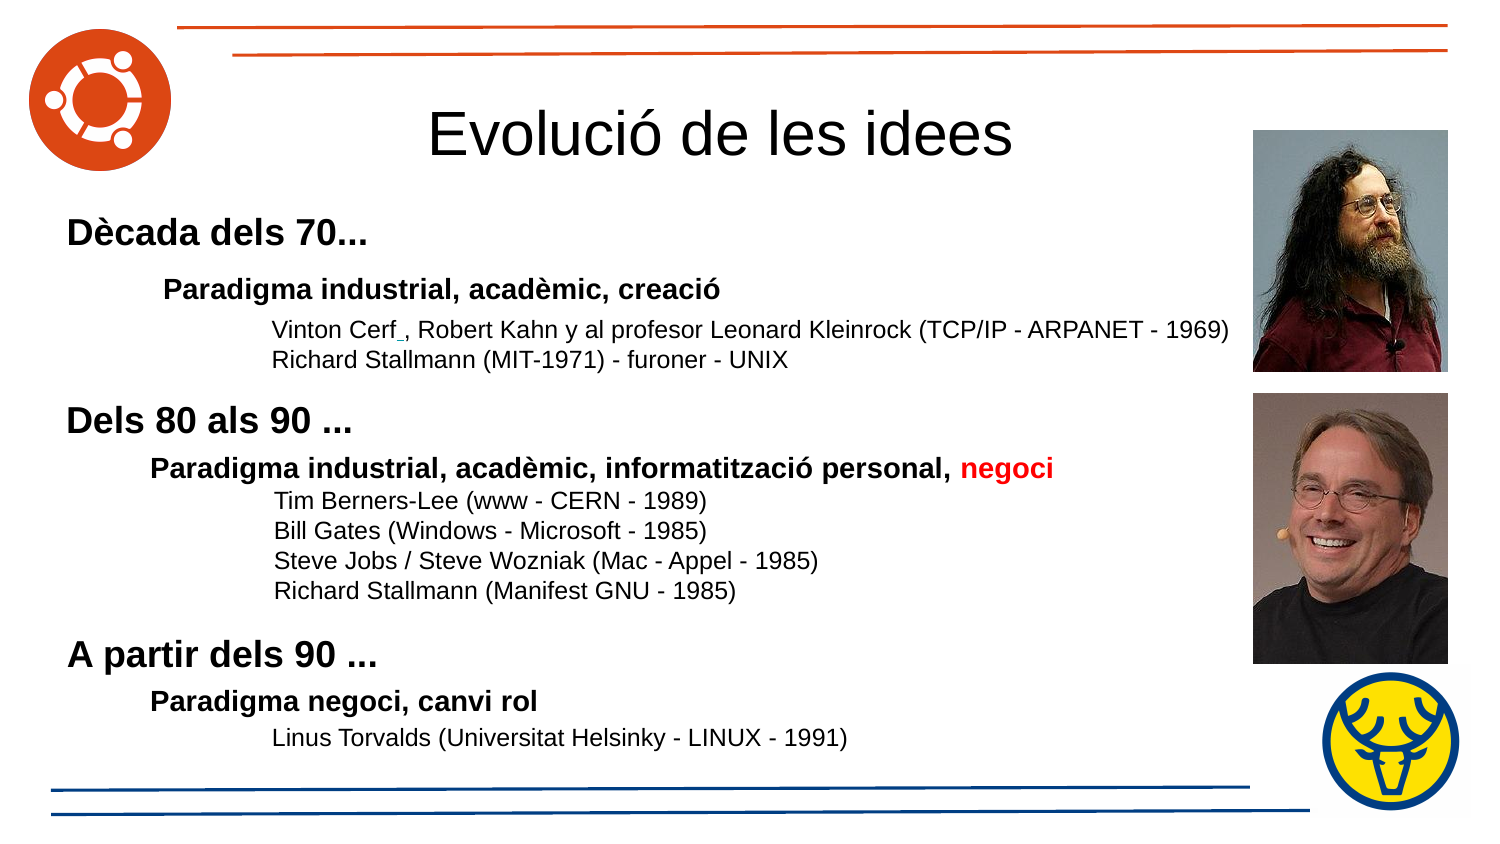

# Evolució de les idees
Dècada dels 70...
Paradigma industrial, acadèmic, creació
Vinton Cerf , Robert Kahn y al profesor Leonard Kleinrock (TCP/IP - ARPANET - 1969)
Richard Stallmann (MIT-1971) - furoner - UNIX
Dels 80 als 90 ...
Paradigma industrial, acadèmic, informatització personal, negoci
Tim Berners-Lee (www - CERN - 1989)
Bill Gates (Windows - Microsoft - 1985)
Steve Jobs / Steve Wozniak (Mac - Appel - 1985)
Richard Stallmann (Manifest GNU - 1985)
A partir dels 90 ...
Paradigma negoci, canvi rol
Linus Torvalds (Universitat Helsinky - LINUX - 1991)